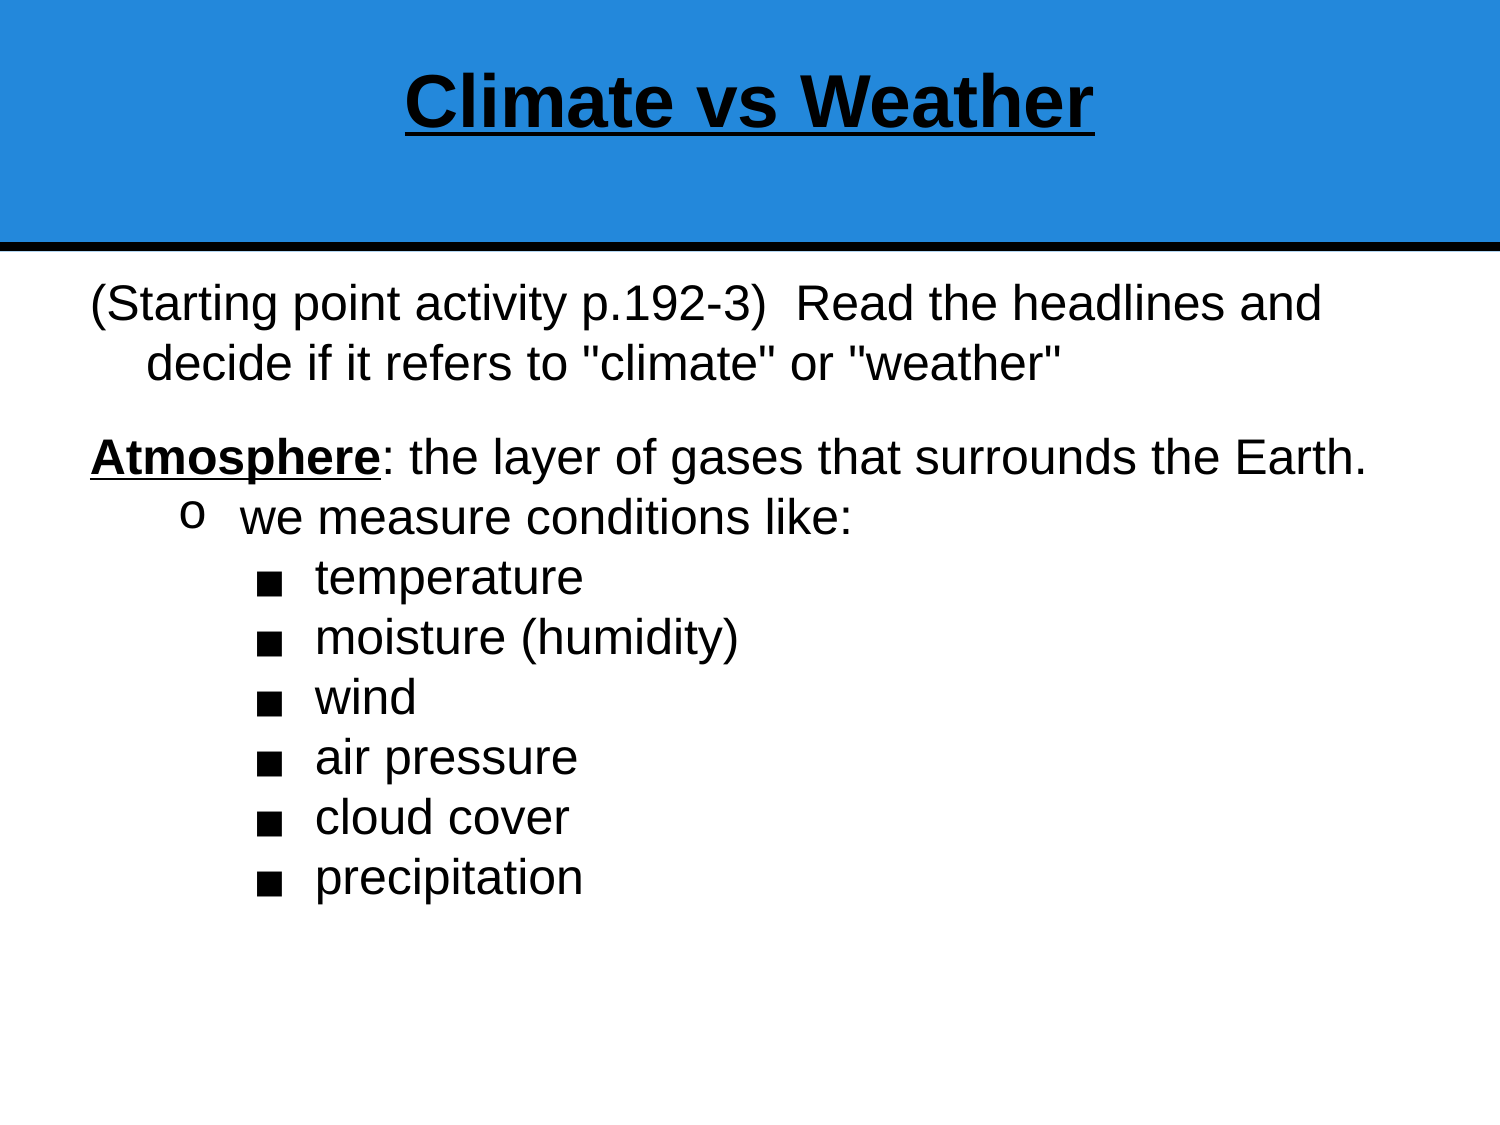

Climate vs Weather
(Starting point activity p.192-3) Read the headlines and decide if it refers to "climate" or "weather"
Atmosphere: the layer of gases that surrounds the Earth.
we measure conditions like:
temperature
moisture (humidity)
wind
air pressure
cloud cover
precipitation